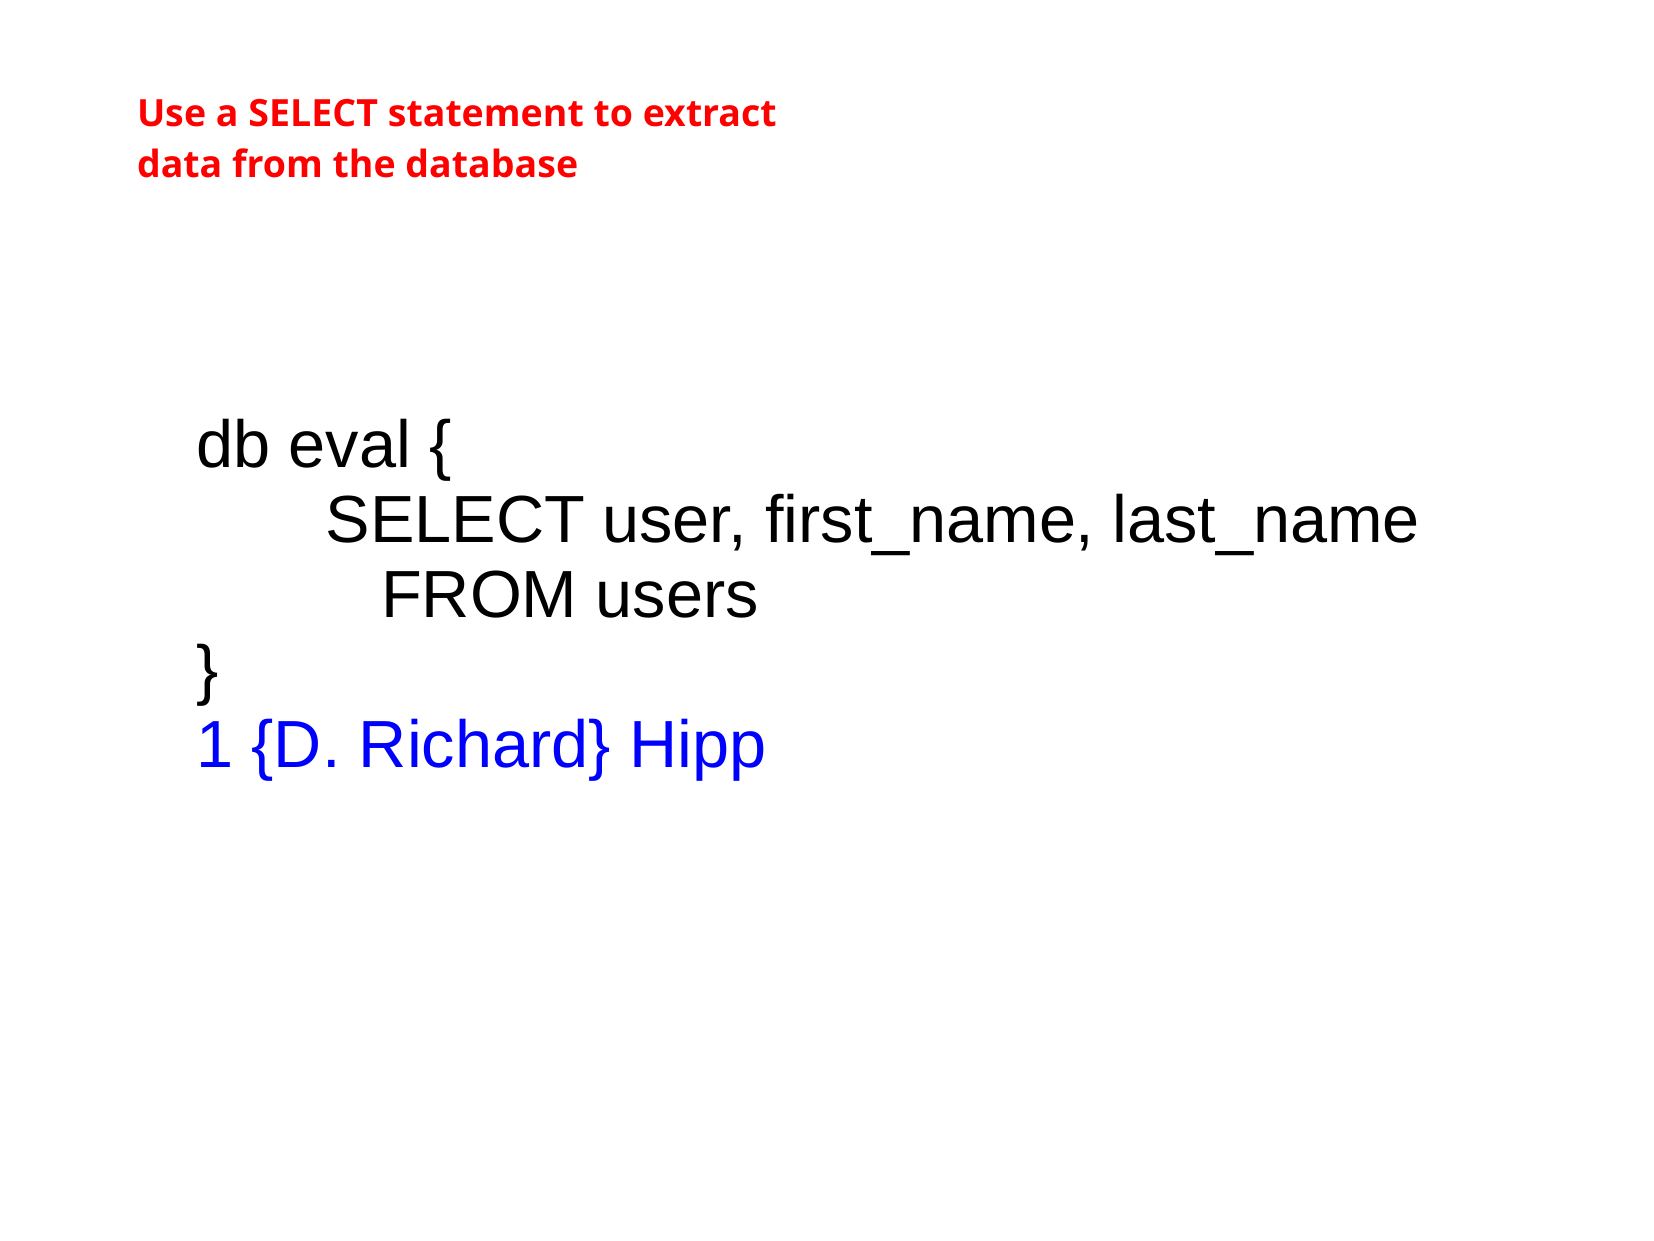

Use a SELECT statement to extract
data from the database
db eval {
 SELECT user, first_name, last_name
 FROM users
}
1 {D. Richard} Hipp